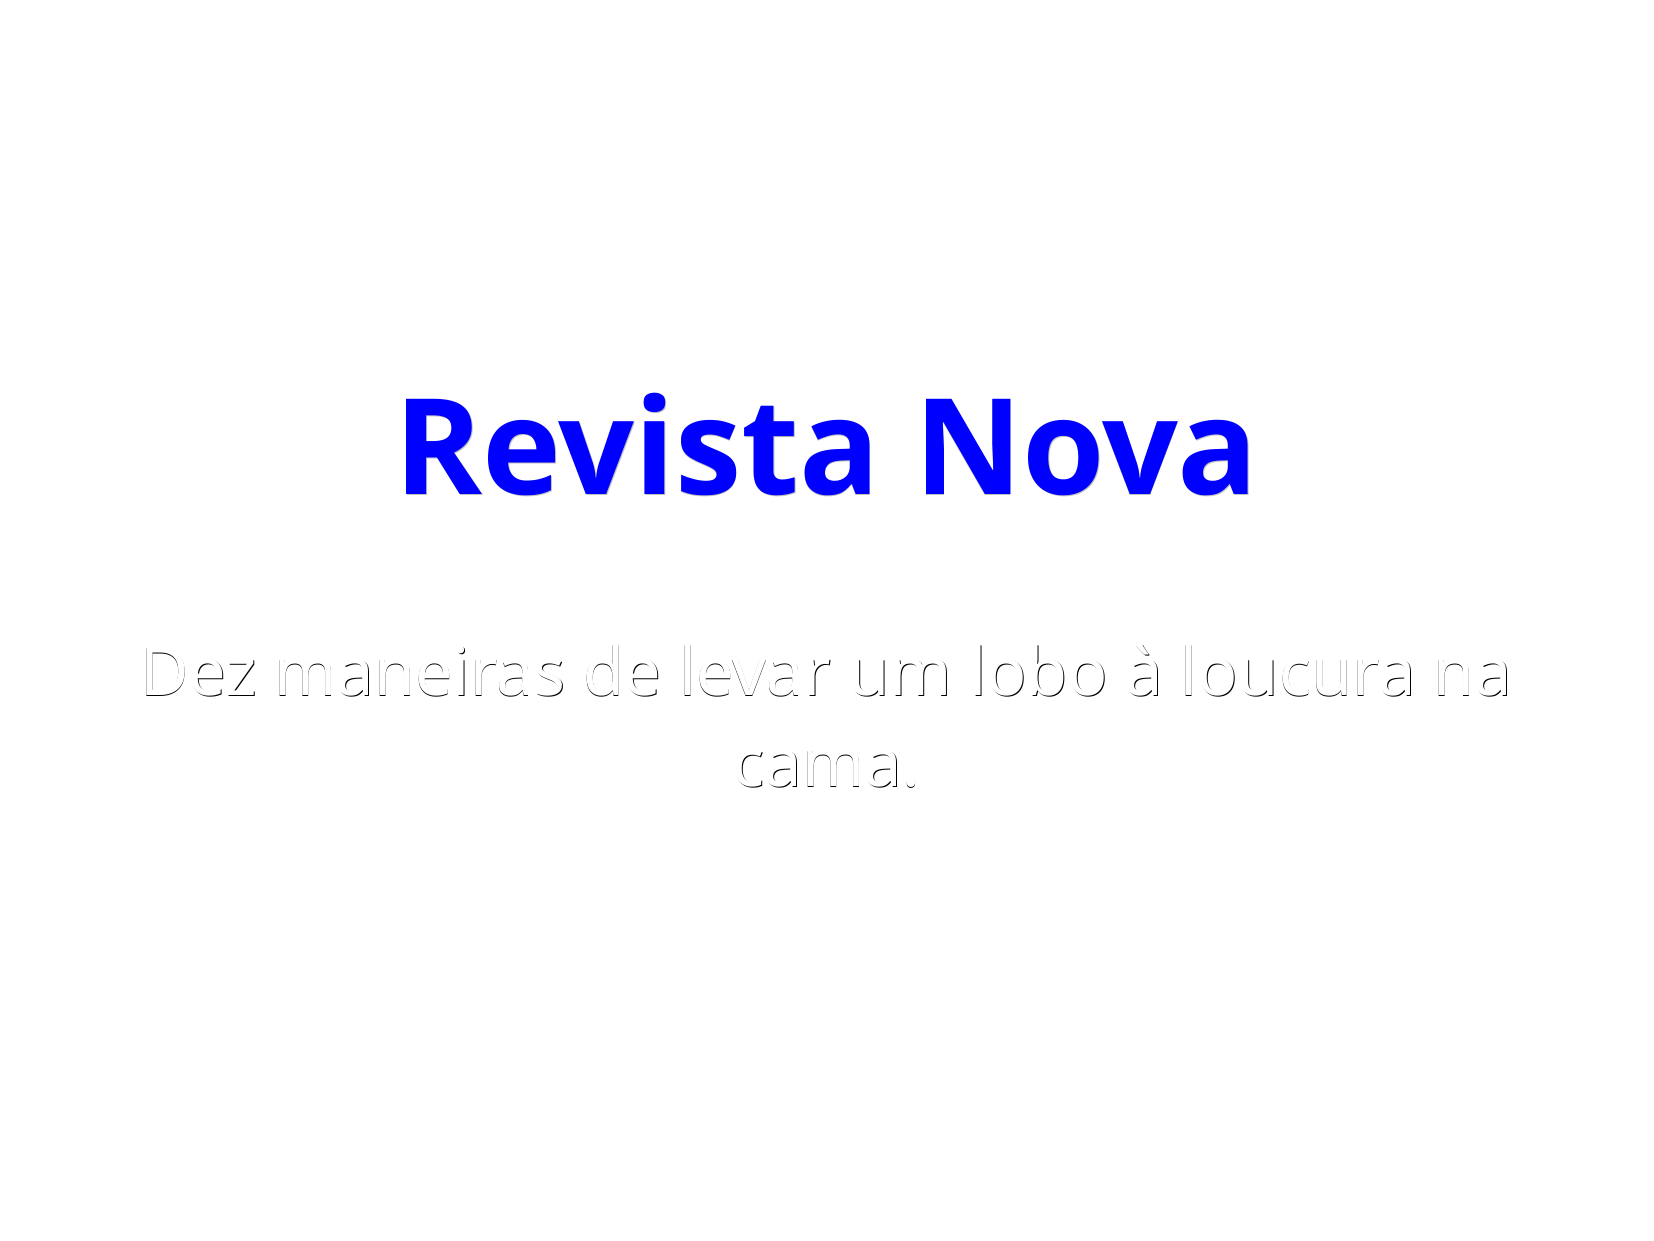

# Revista Nova
Dez maneiras de levar um lobo à loucura na cama.